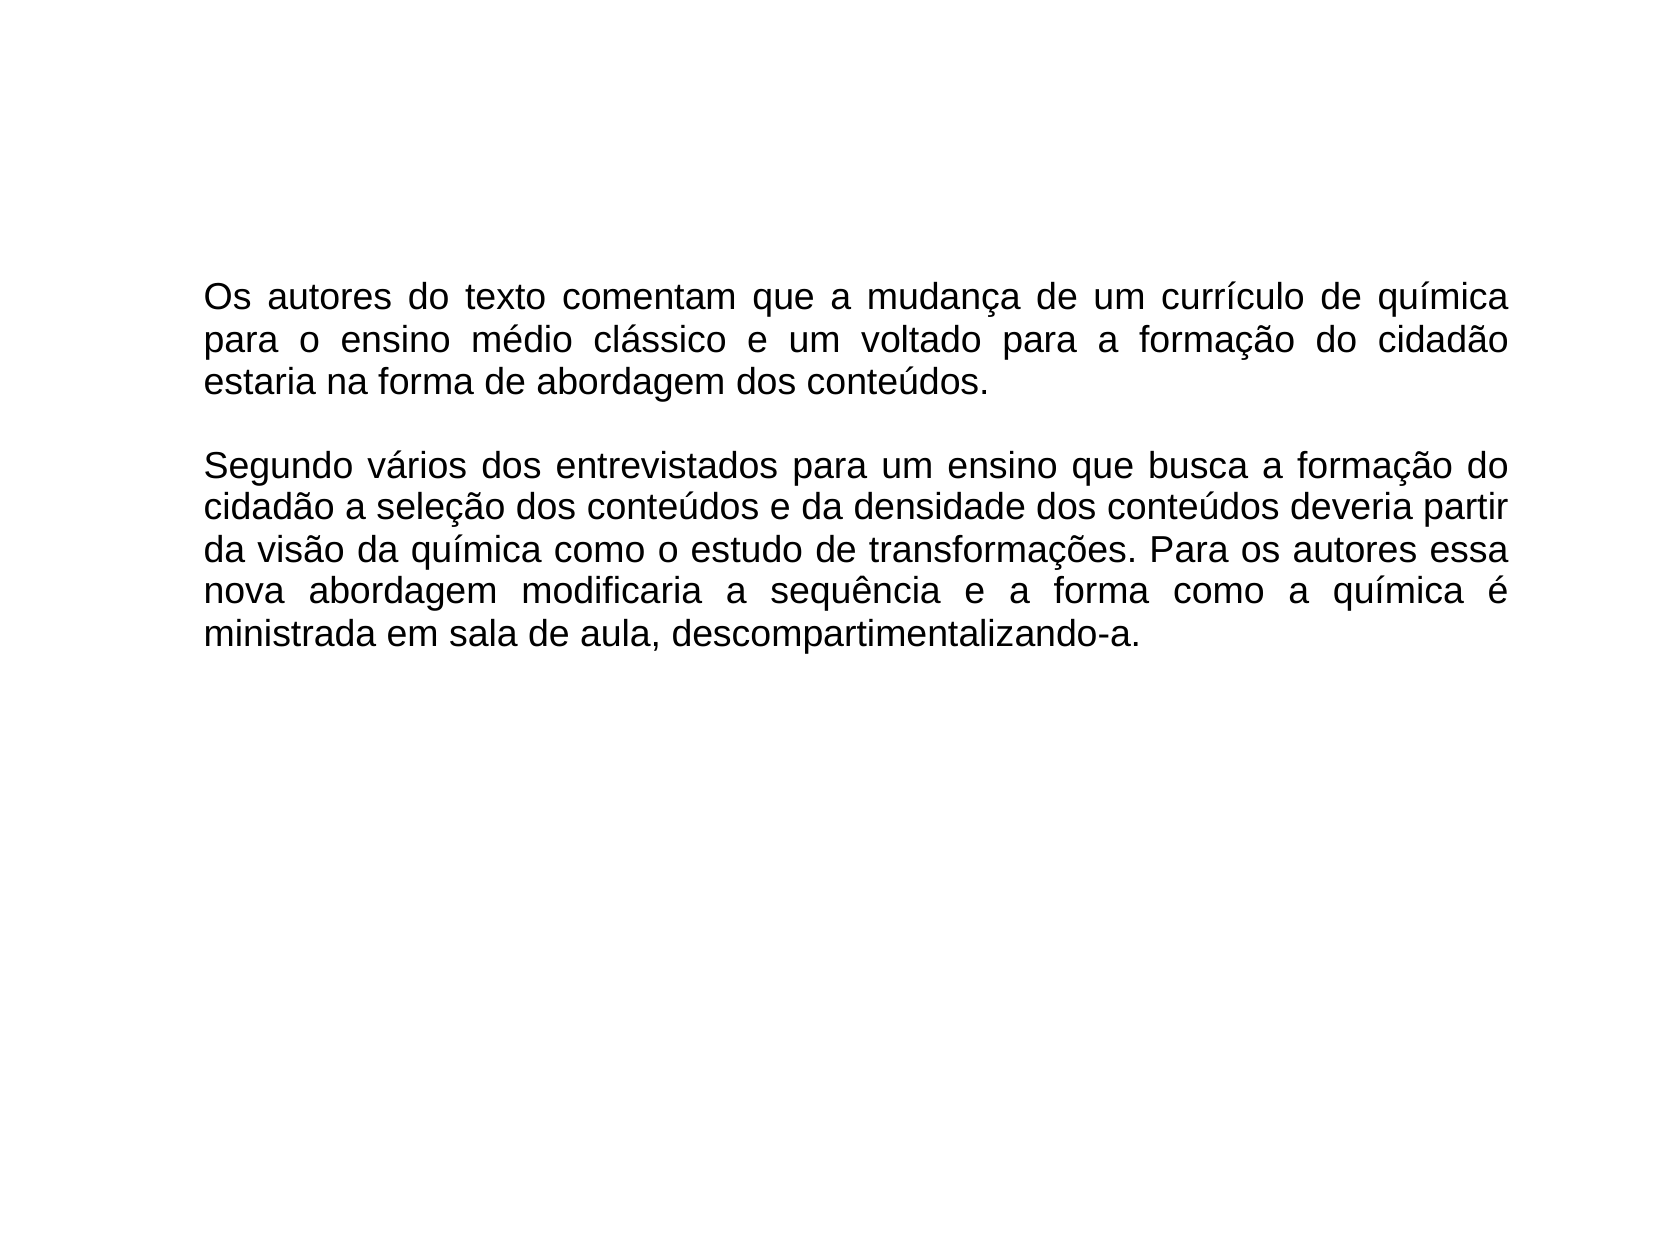

Os autores do texto comentam que a mudança de um currículo de química para o ensino médio clássico e um voltado para a formação do cidadão estaria na forma de abordagem dos conteúdos.
Segundo vários dos entrevistados para um ensino que busca a formação do cidadão a seleção dos conteúdos e da densidade dos conteúdos deveria partir da visão da química como o estudo de transformações. Para os autores essa nova abordagem modificaria a sequência e a forma como a química é ministrada em sala de aula, descompartimentalizando-a.